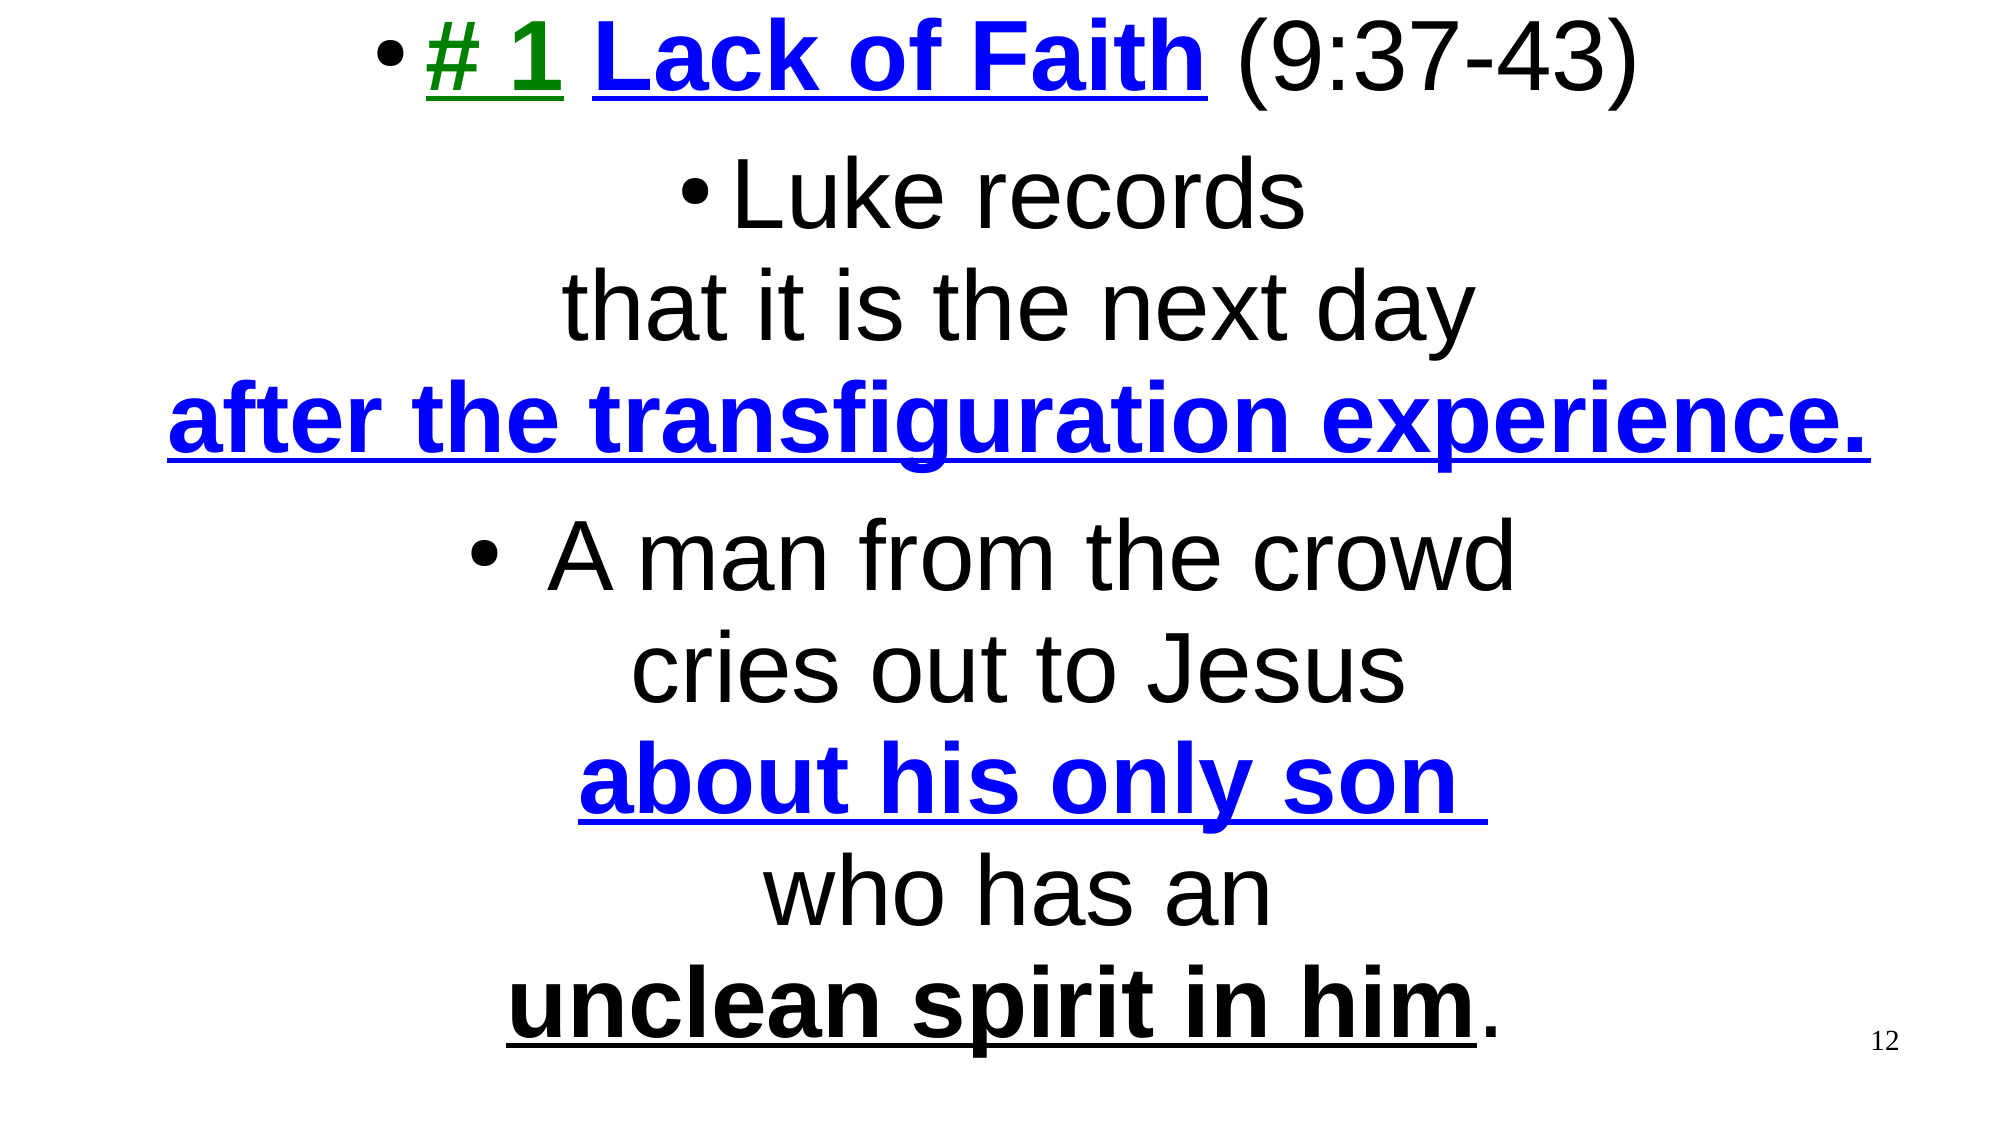

# # 1 Lack of Faith (9:37-43)
Luke records
that it is the next day
after the transfiguration experience.
 A man from the crowd
cries out to Jesus
about his only son
who has an
unclean spirit in him.
12